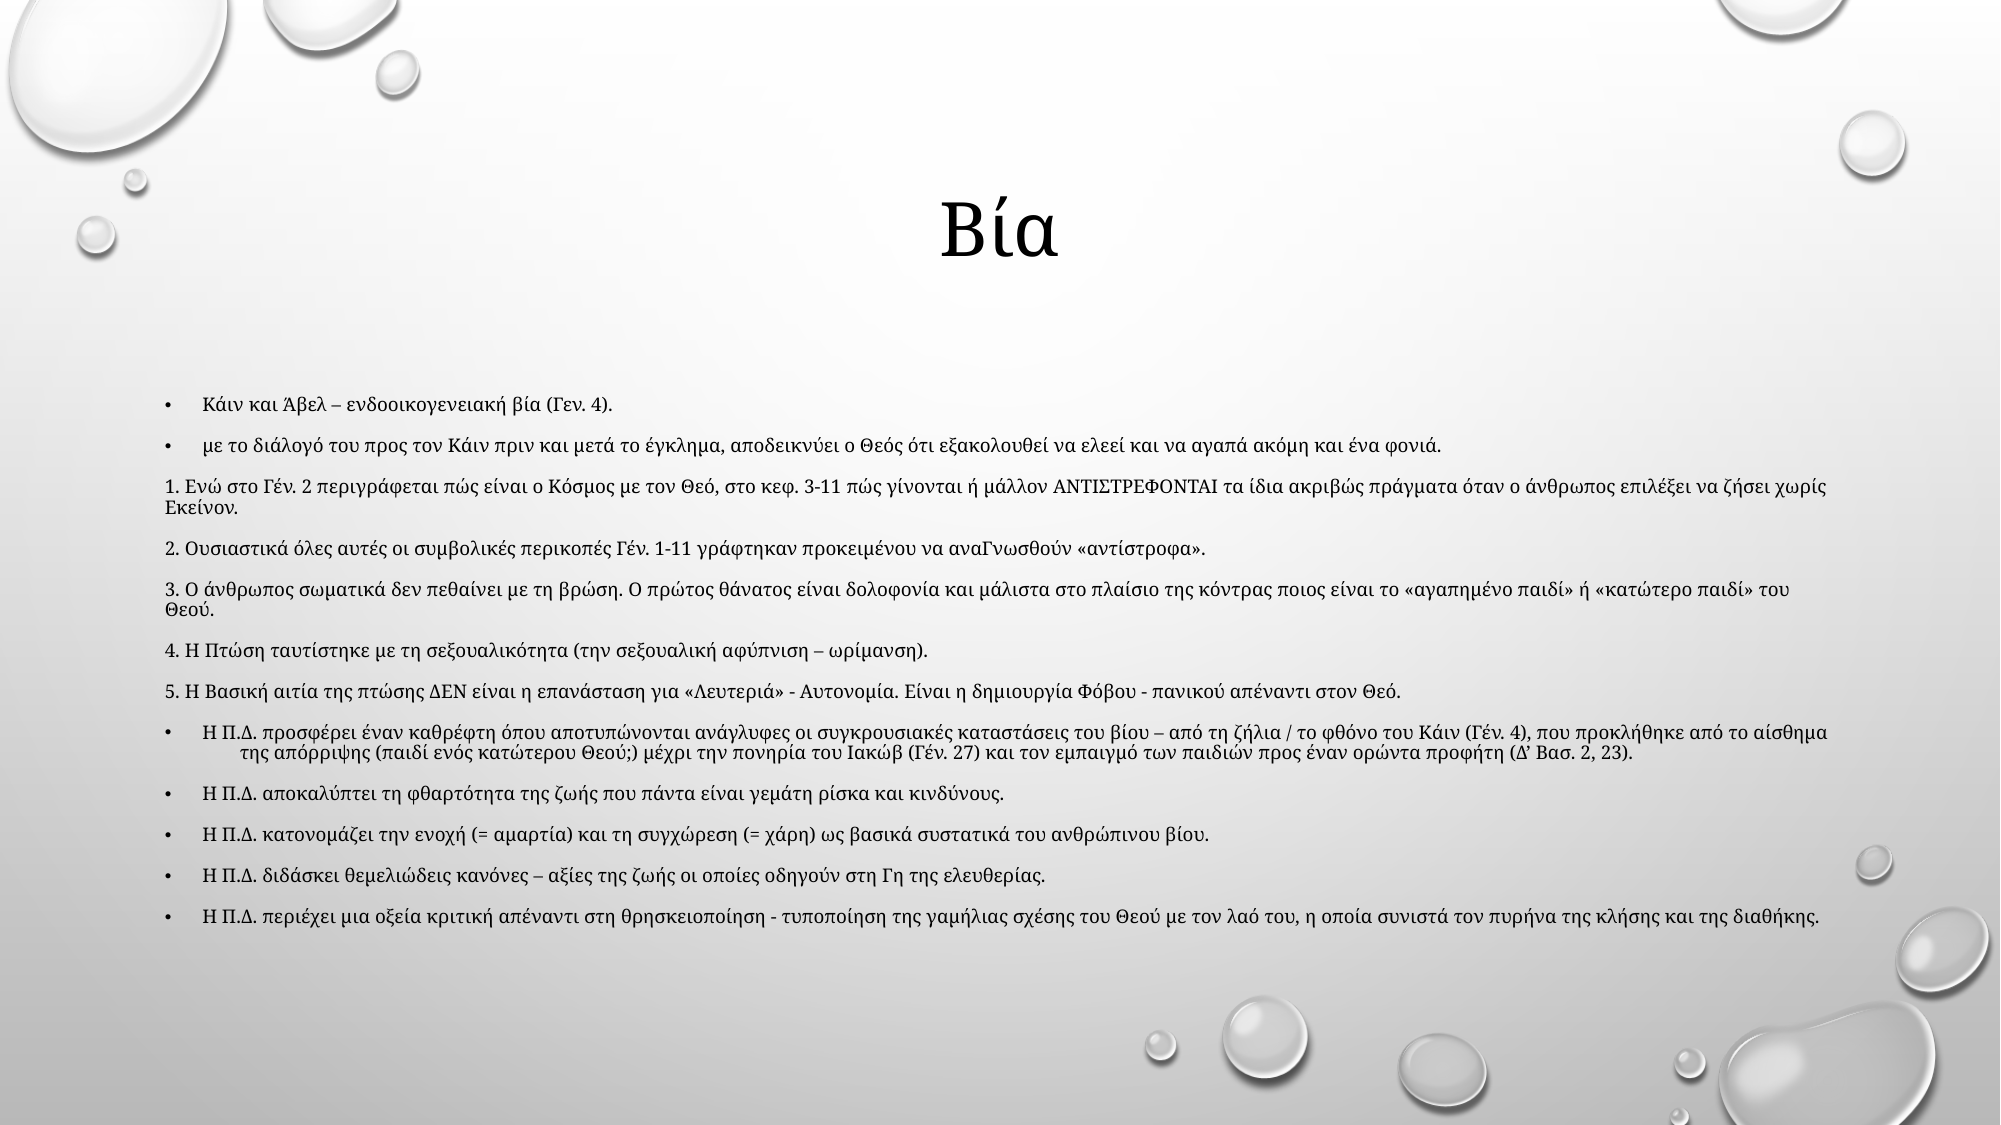

# Βία
Κάιν και Άβελ – ενδοοικογενειακή βία (Γεν. 4).
με το διάλογό του προς τον Κάιν πριν και μετά το έγκλημα, αποδεικνύει ο Θεός ότι εξακολουθεί να ελεεί και να αγαπά ακόμη και ένα φονιά.
1. Ενώ στο Γέν. 2 περιγράφεται πώς είναι ο Κόσμος με τον Θεό, στο κεφ. 3-11 πώς γίνονται ή μάλλον ΑΝΤΙΣΤΡΕΦΟΝΤΑΙ τα ίδια ακριβώς πράγματα όταν ο άνθρωπος επιλέξει να ζήσει χωρίς Εκείνον.
2. Ουσιαστικά όλες αυτές οι συμβολικές περικοπές Γέν. 1-11 γράφτηκαν προκειμένου να αναΓνωσθούν «αντίστροφα».
3. Ο άνθρωπος σωματικά δεν πεθαίνει με τη βρώση. Ο πρώτος θάνατος είναι δολοφονία και μάλιστα στο πλαίσιο της κόντρας ποιος είναι το «αγαπημένο παιδί» ή «κατώτερο παιδί» του Θεού.
4. Η Πτώση ταυτίστηκε με τη σεξουαλικότητα (την σεξουαλική αφύπνιση – ωρίμανση).
5. Η Βασική αιτία της πτώσης ΔΕΝ είναι η επανάσταση για «Λευτεριά» - Αυτονομία. Είναι η δημιουργία Φόβου - πανικού απέναντι στον Θεό.
Η Π.Δ. προσφέρει έναν καθρέφτη όπου αποτυπώνονται ανάγλυφες οι συγκρουσιακές καταστάσεις του βίου – από τη ζήλια / το φθόνο του Κάιν (Γέν. 4), που προκλήθηκε από το αίσθημα της απόρριψης (παιδί ενός κατώτερου Θεού;) μέχρι την πονηρία του Ιακώβ (Γέν. 27) και τον εμπαιγμό των παιδιών προς έναν ορώντα προφήτη (Δ’ Βασ. 2, 23).
Η Π.Δ. αποκαλύπτει τη φθαρτότητα της ζωής που πάντα είναι γεμάτη ρίσκα και κινδύνους.
Η Π.Δ. κατονομάζει την ενοχή (= αμαρτία) και τη συγχώρεση (= χάρη) ως βασικά συστατικά του ανθρώπινου βίου.
Η Π.Δ. διδάσκει θεμελιώδεις κανόνες – αξίες της ζωής οι οποίες οδηγούν στη Γη της ελευθερίας.
Η Π.Δ. περιέχει μια οξεία κριτική απέναντι στη θρησκειοποίηση - τυποποίηση της γαμήλιας σχέσης του Θεού με τον λαό του, η οποία συνιστά τον πυρήνα της κλήσης και της διαθήκης.